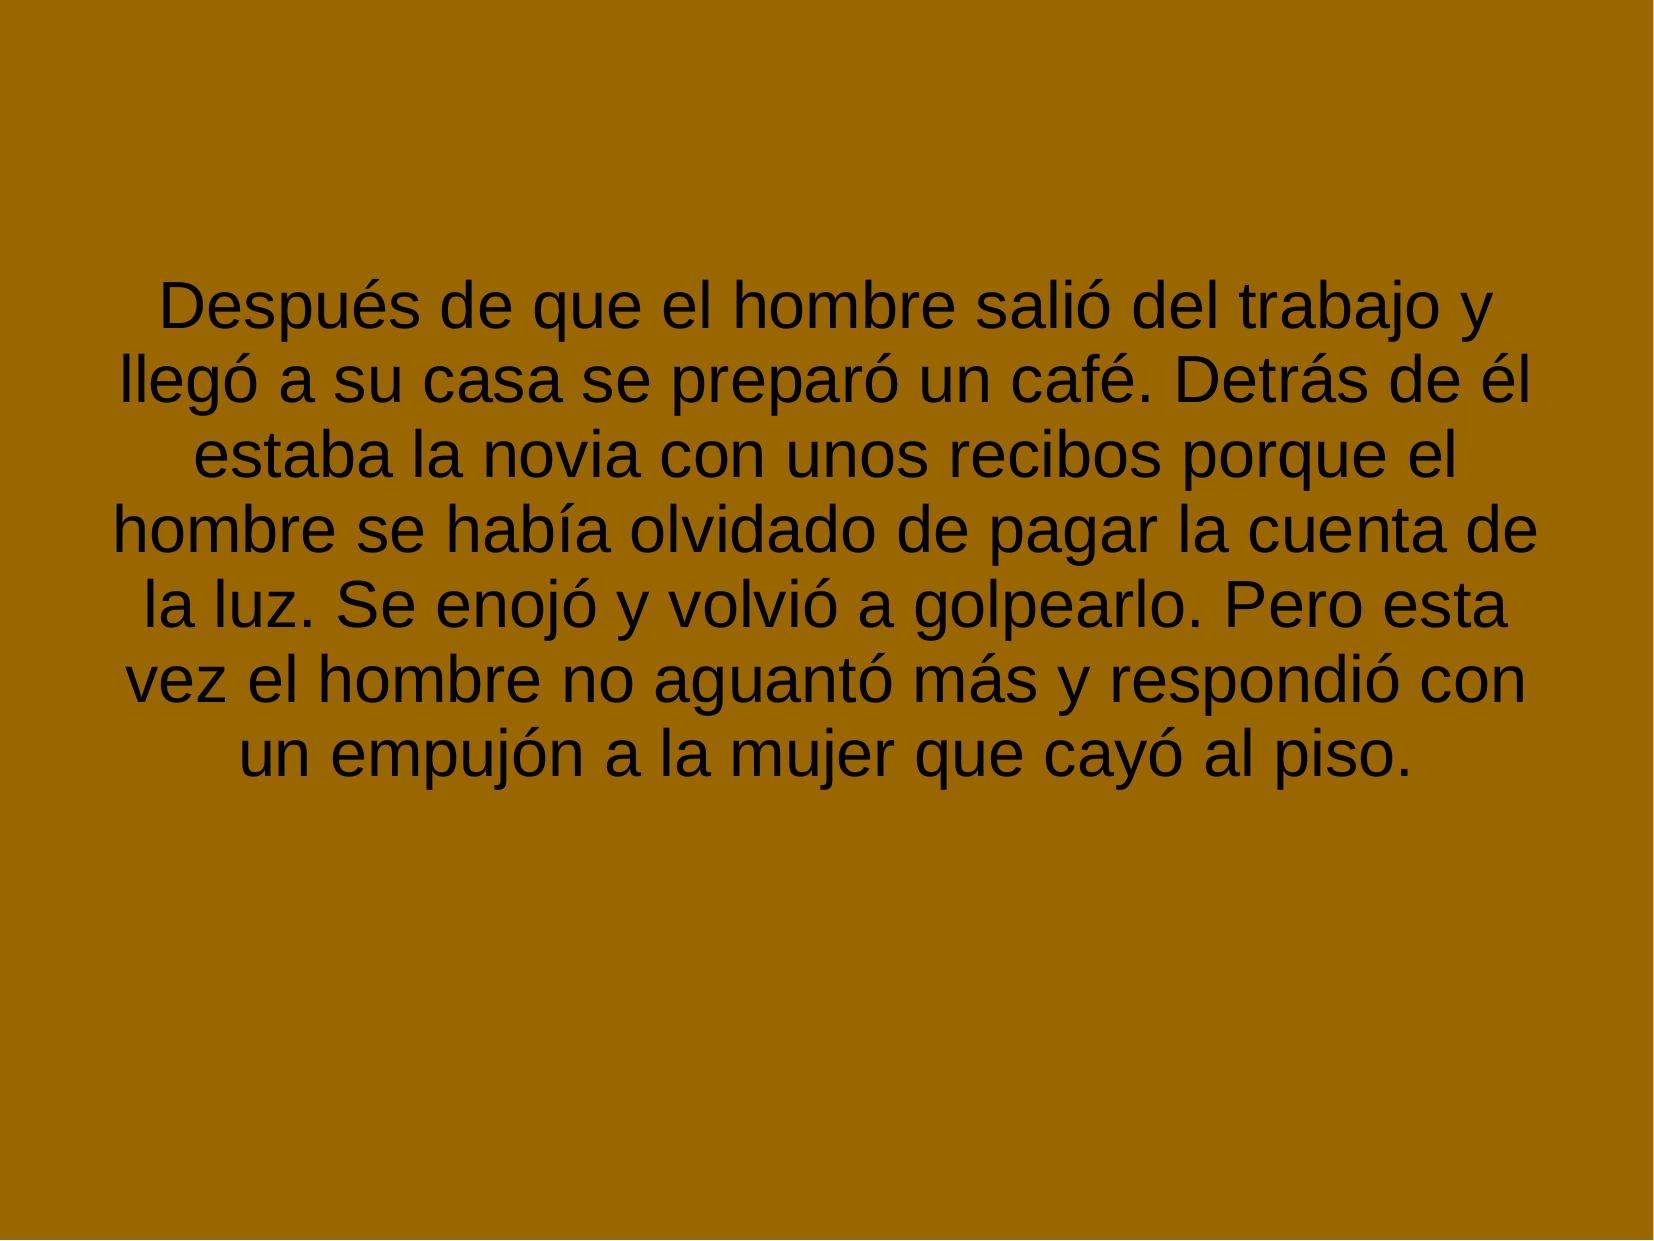

# Después de que el hombre salió del trabajo y llegó a su casa se preparó un café. Detrás de él estaba la novia con unos recibos porque el hombre se había olvidado de pagar la cuenta de la luz. Se enojó y volvió a golpearlo. Pero esta vez el hombre no aguantó más y respondió con un empujón a la mujer que cayó al piso.